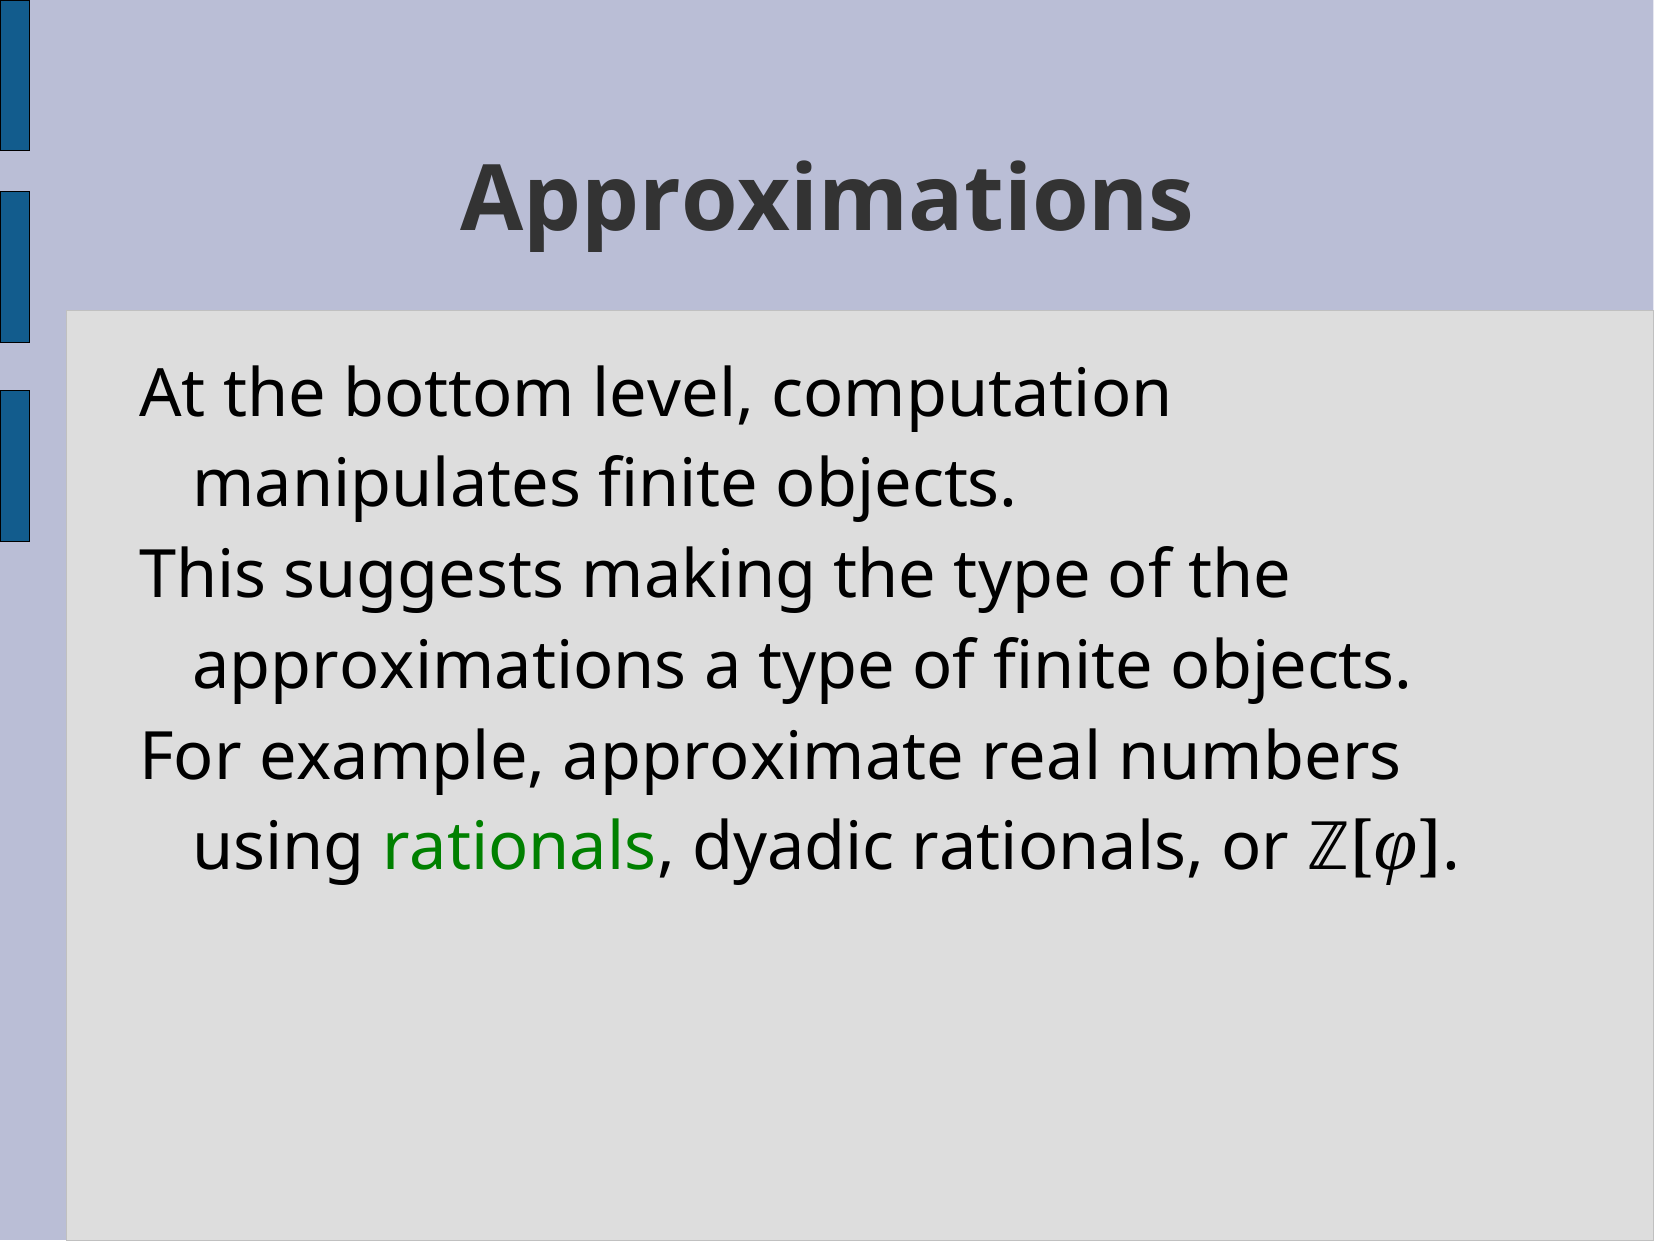

# Approximations
At the bottom level, computation manipulates finite objects.
This suggests making the type of the approximations a type of finite objects.
For example, approximate real numbers using rationals, dyadic rationals, or ℤ[φ].